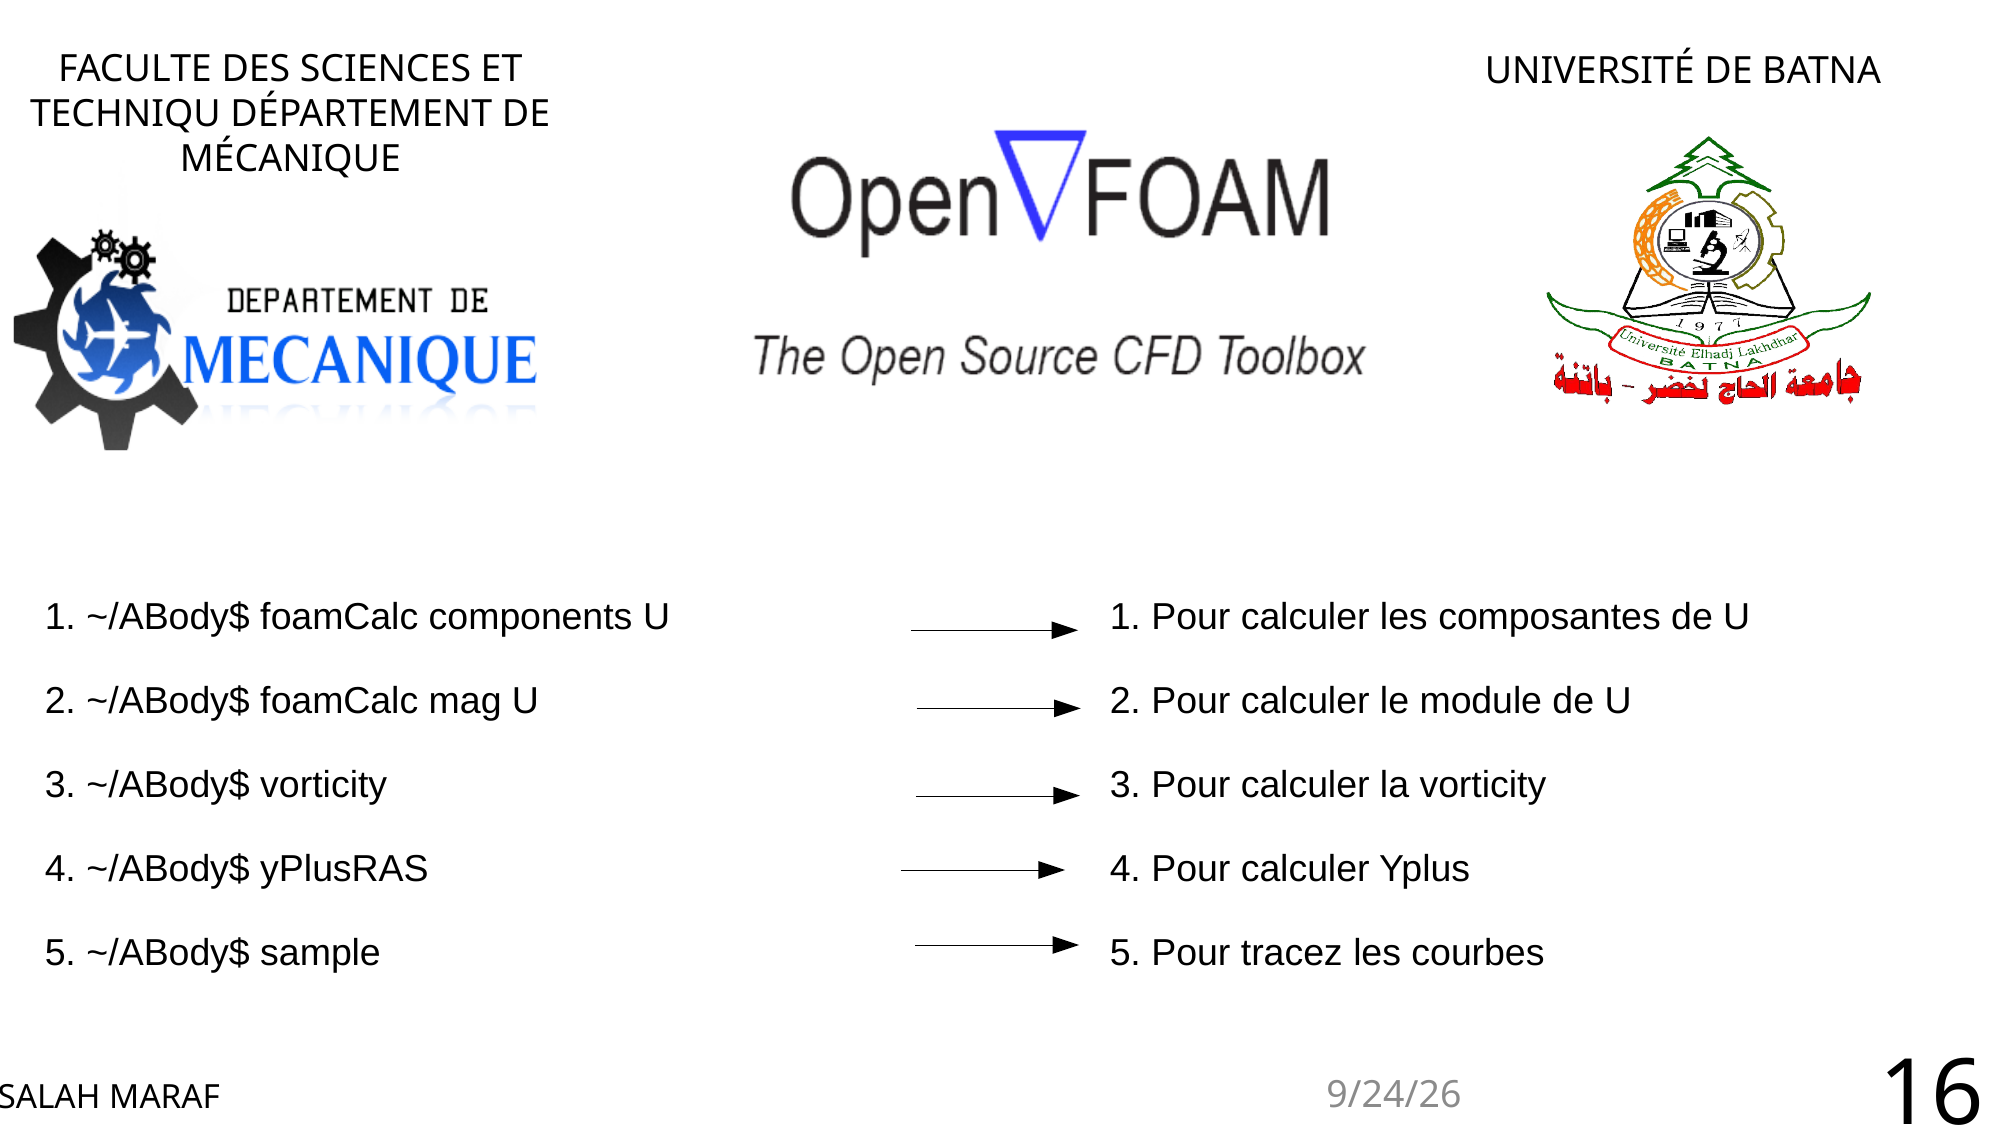

Faculte des Sciences et Techniqu Département de MÉCANIQUE
Université de Batna
1. ~/ABody$ foamCalc components U
2. ~/ABody$ foamCalc mag U
3. ~/ABody$ vorticity
4. ~/ABody$ yPlusRAS
5. ~/ABody$ sample
1. Pour calculer les composantes de U
2. Pour calculer le module de U
3. Pour calculer la vorticity
4. Pour calculer Yplus
5. Pour tracez les courbes
SALAH MARAF